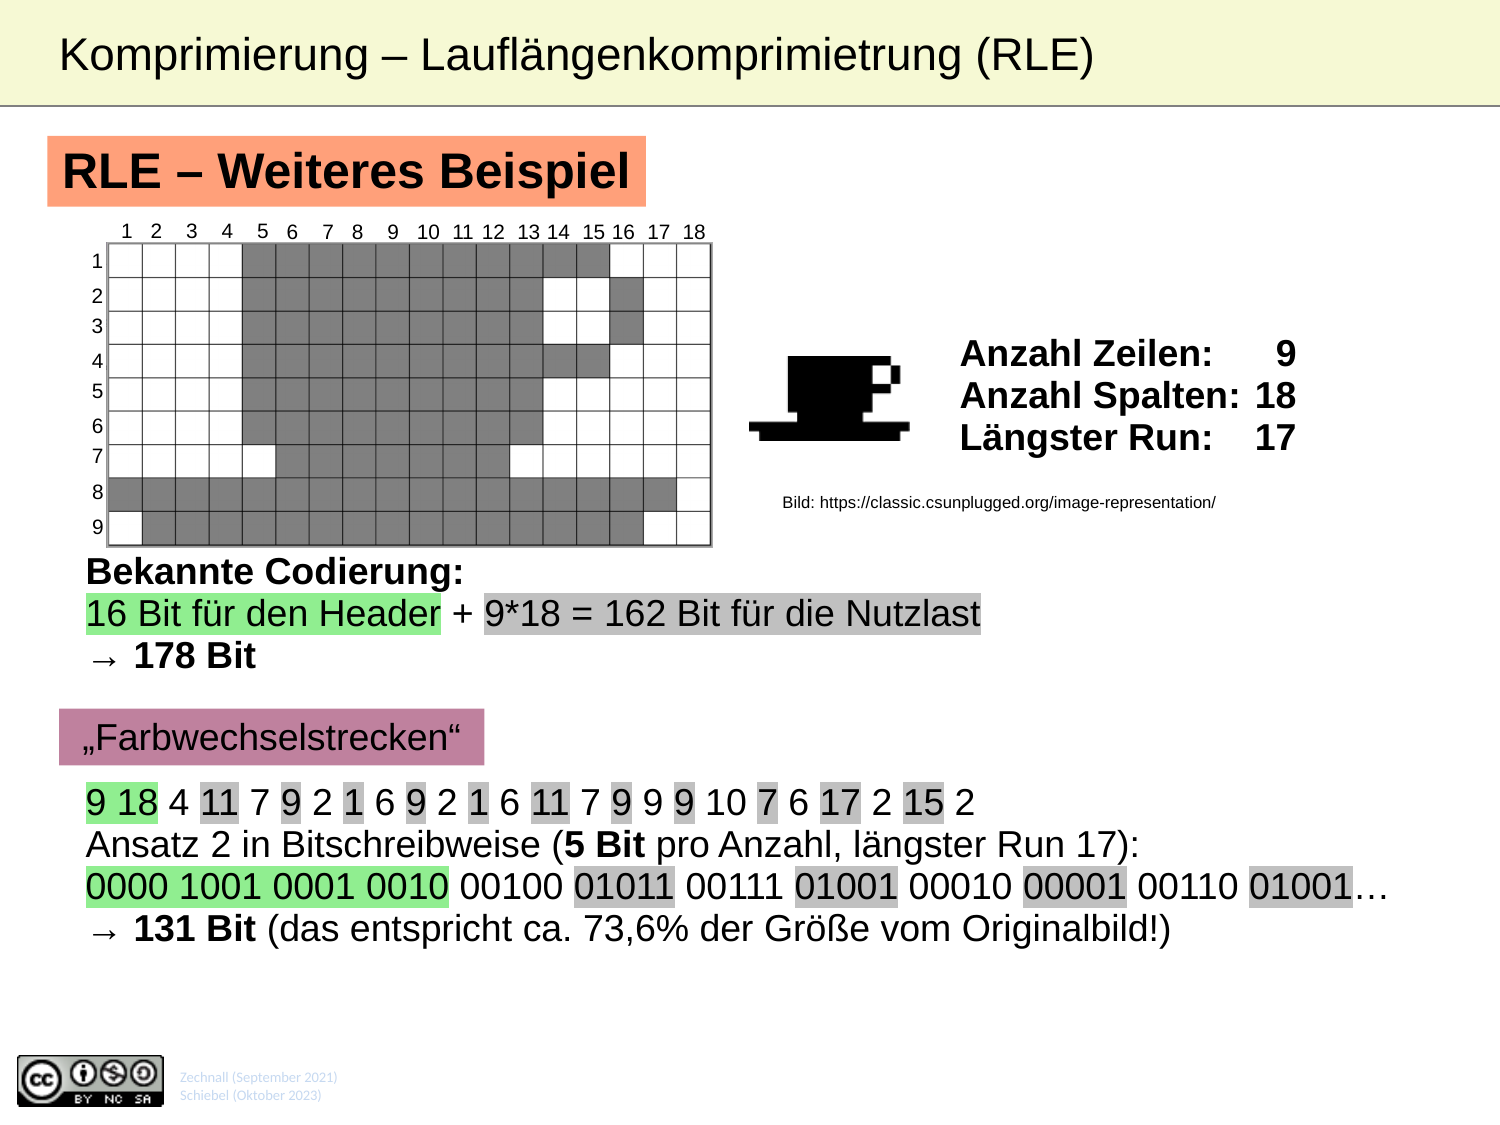

# Komprimierung – Lauflängenkomprimietrung (RLE)
RLE – Weiteres Beispiel
1
2
3
4
5
6
7
8
9
10
11
12
13
14
15
16
17
18
1
2
3
Anzahl Zeilen:	 9
Anzahl Spalten:	18
Längster Run:	17
4
5
6
7
8
Bild: https://classic.csunplugged.org/image-representation/
9
Bekannte Codierung:
16 Bit für den Header + 9*18 = 162 Bit für die Nutzlast
→ 178 Bit
„Farbwechselstrecken“
9 18 4 11 7 9 2 1 6 9 2 1 6 11 7 9 9 9 10 7 6 17 2 15 2
Ansatz 2 in Bitschreibweise (5 Bit pro Anzahl, längster Run 17):
0000 1001 0001 0010 00100 01011 00111 01001 00010 00001 00110 01001…
→ 131 Bit (das entspricht ca. 73,6% der Größe vom Originalbild!)